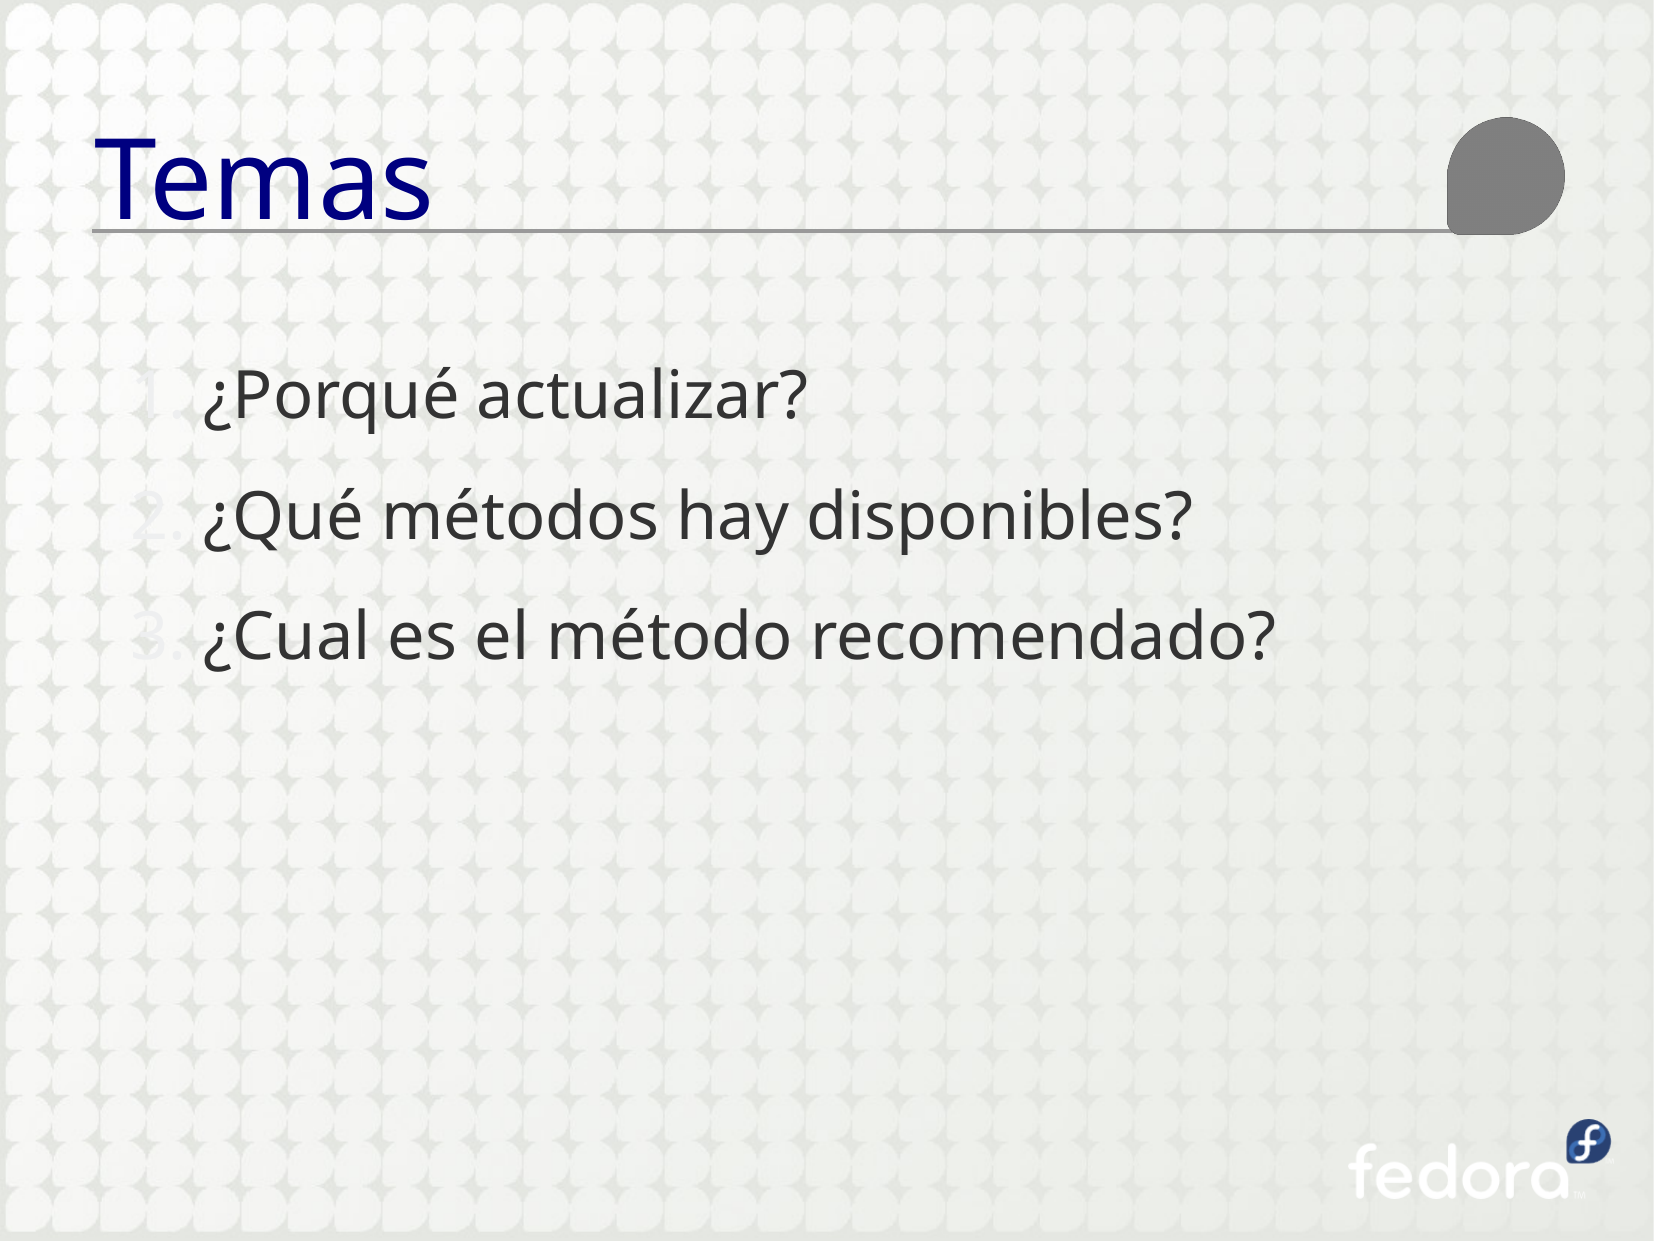

# Temas
 ¿Porqué actualizar?
 ¿Qué métodos hay disponibles?
 ¿Cual es el método recomendado?